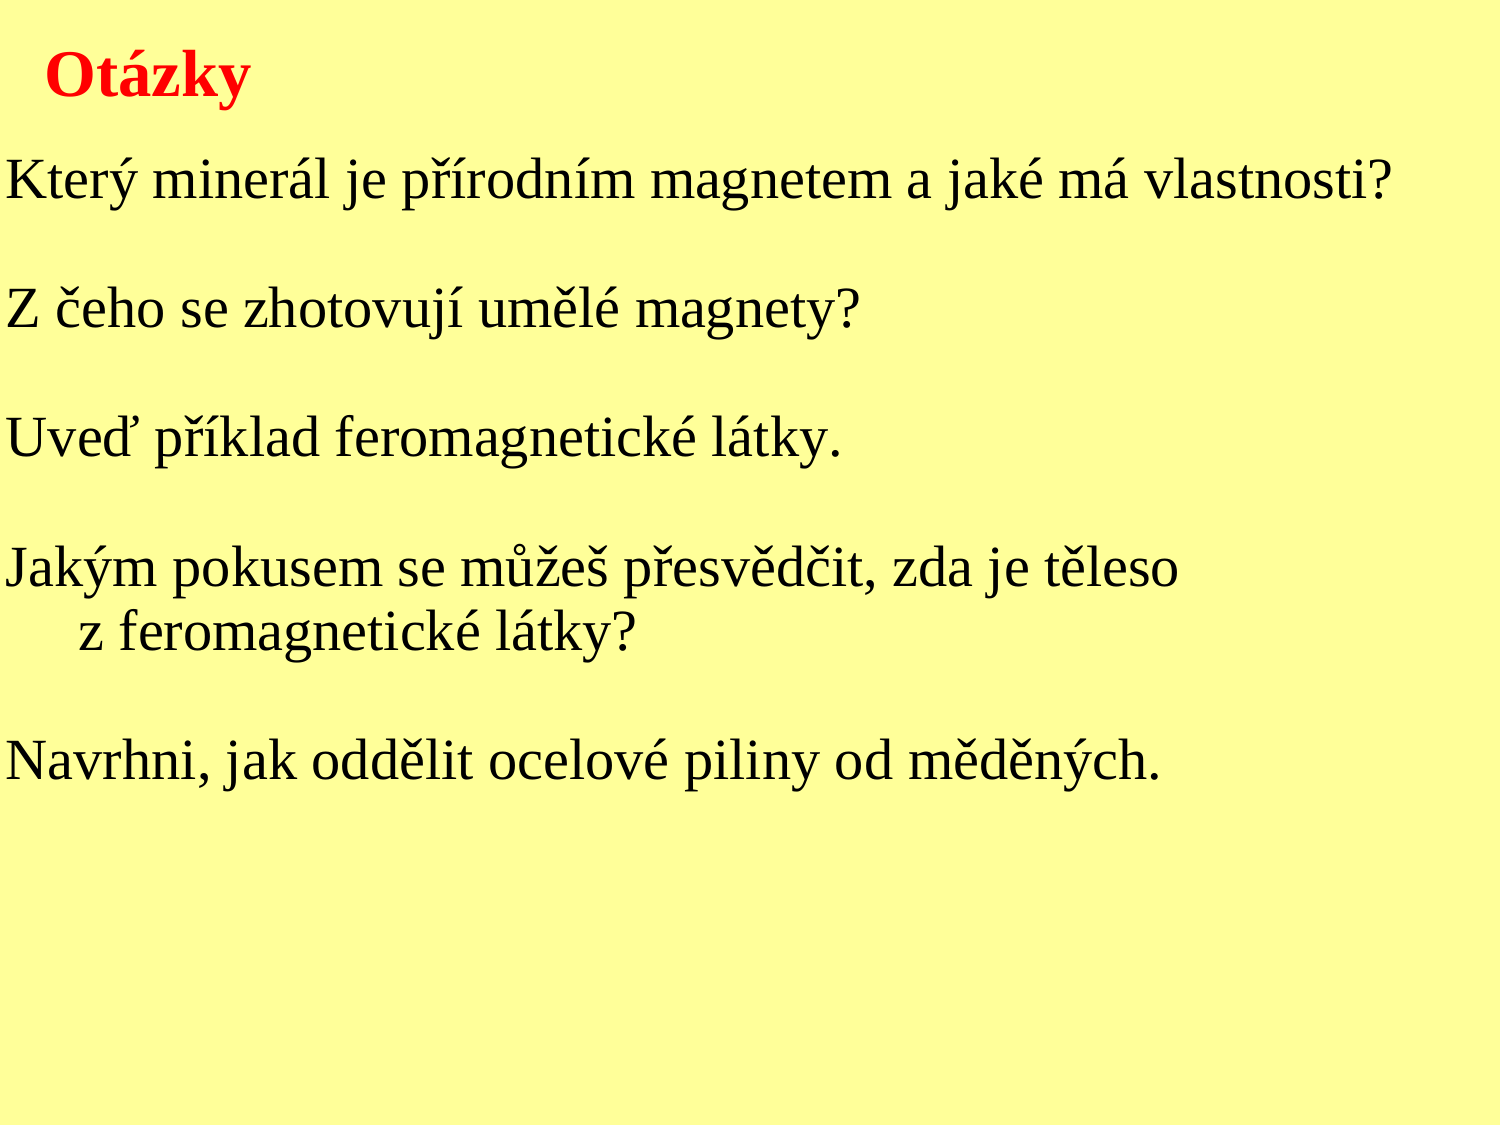

Otázky
Který minerál je přírodním magnetem a jaké má vlastnosti?
Z čeho se zhotovují umělé magnety?
Uveď příklad feromagnetické látky.
Jakým pokusem se můžeš přesvědčit, zda je těleso
 z feromagnetické látky?
Navrhni, jak oddělit ocelové piliny od měděných.